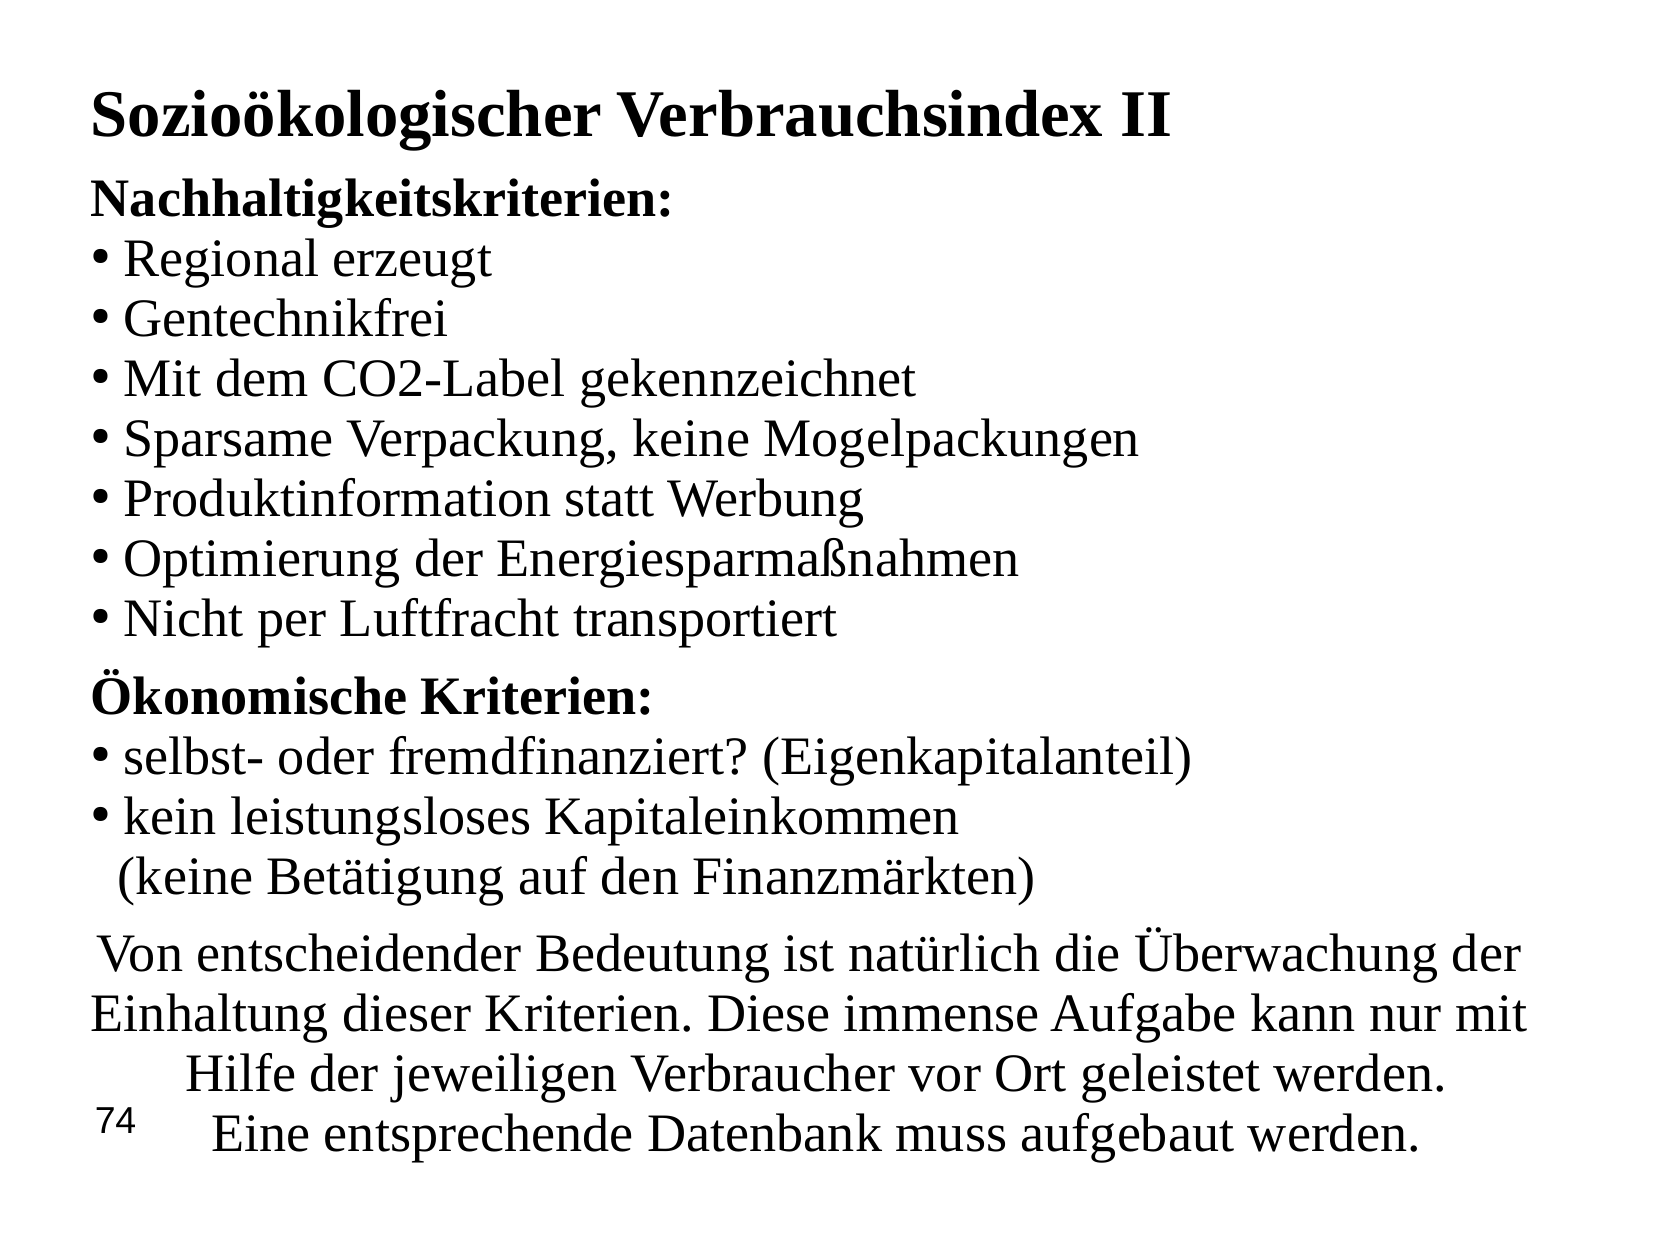

Sozioökologischer Verbrauchsindex II
Nachhaltigkeitskriterien:
 Regional erzeugt
 Gentechnikfrei
 Mit dem CO2-Label gekennzeichnet
 Sparsame Verpackung, keine Mogelpackungen
 Produktinformation statt Werbung
 Optimierung der Energiesparmaßnahmen
 Nicht per Luftfracht transportiert
Ökonomische Kriterien:
 selbst- oder fremdfinanziert? (Eigenkapitalanteil)
 kein leistungsloses Kapitaleinkommen
 (keine Betätigung auf den Finanzmärkten)
Von entscheidender Bedeutung ist natürlich die Überwachung der
Einhaltung dieser Kriterien. Diese immense Aufgabe kann nur mit
Hilfe der jeweiligen Verbraucher vor Ort geleistet werden.
Eine entsprechende Datenbank muss aufgebaut werden.